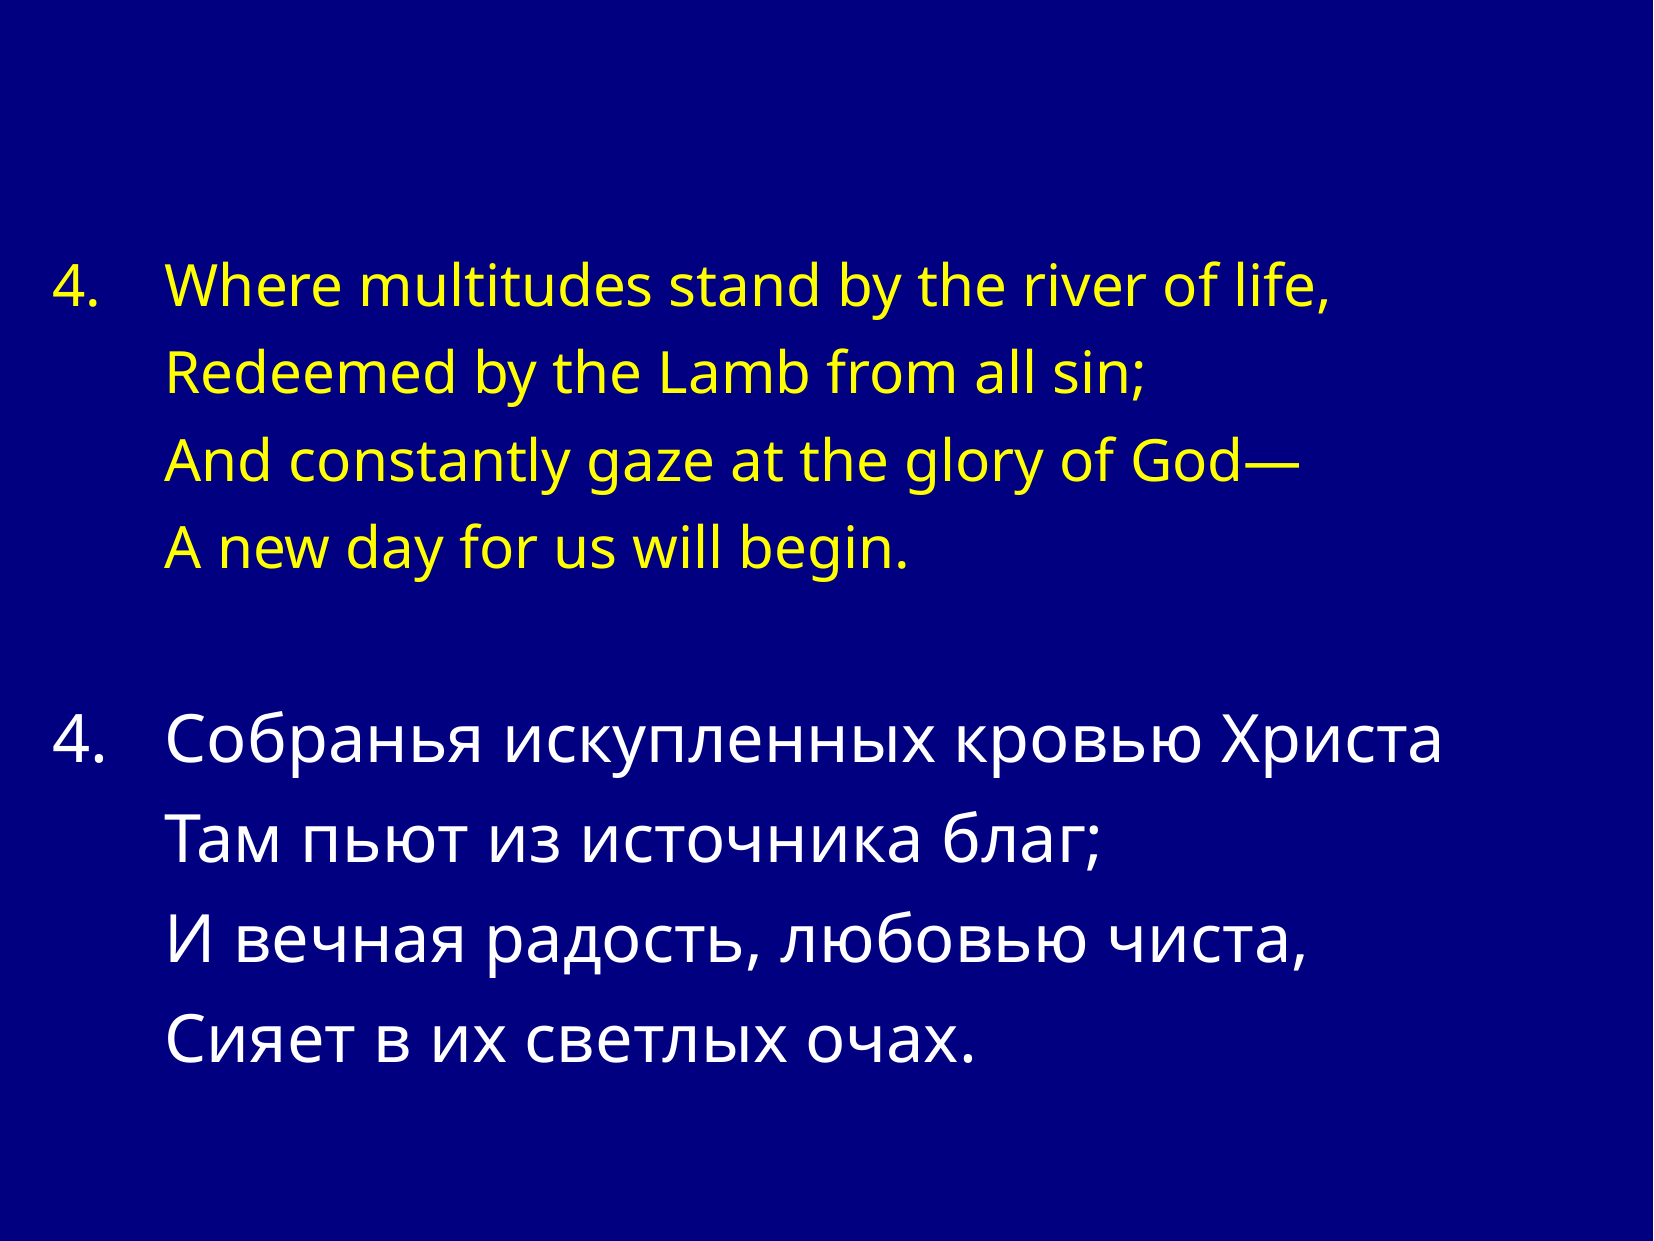

4.	Where multitudes stand by the river of life,
	Redeemed by the Lamb from all sin;
	And constantly gaze at the glory of God—
	A new day for us will begin.
4.	Собранья искупленных кровью Христа
	Там пьют из источника благ;
	И вечная радость, любовью чиста,
	Сияет в их светлых очах.